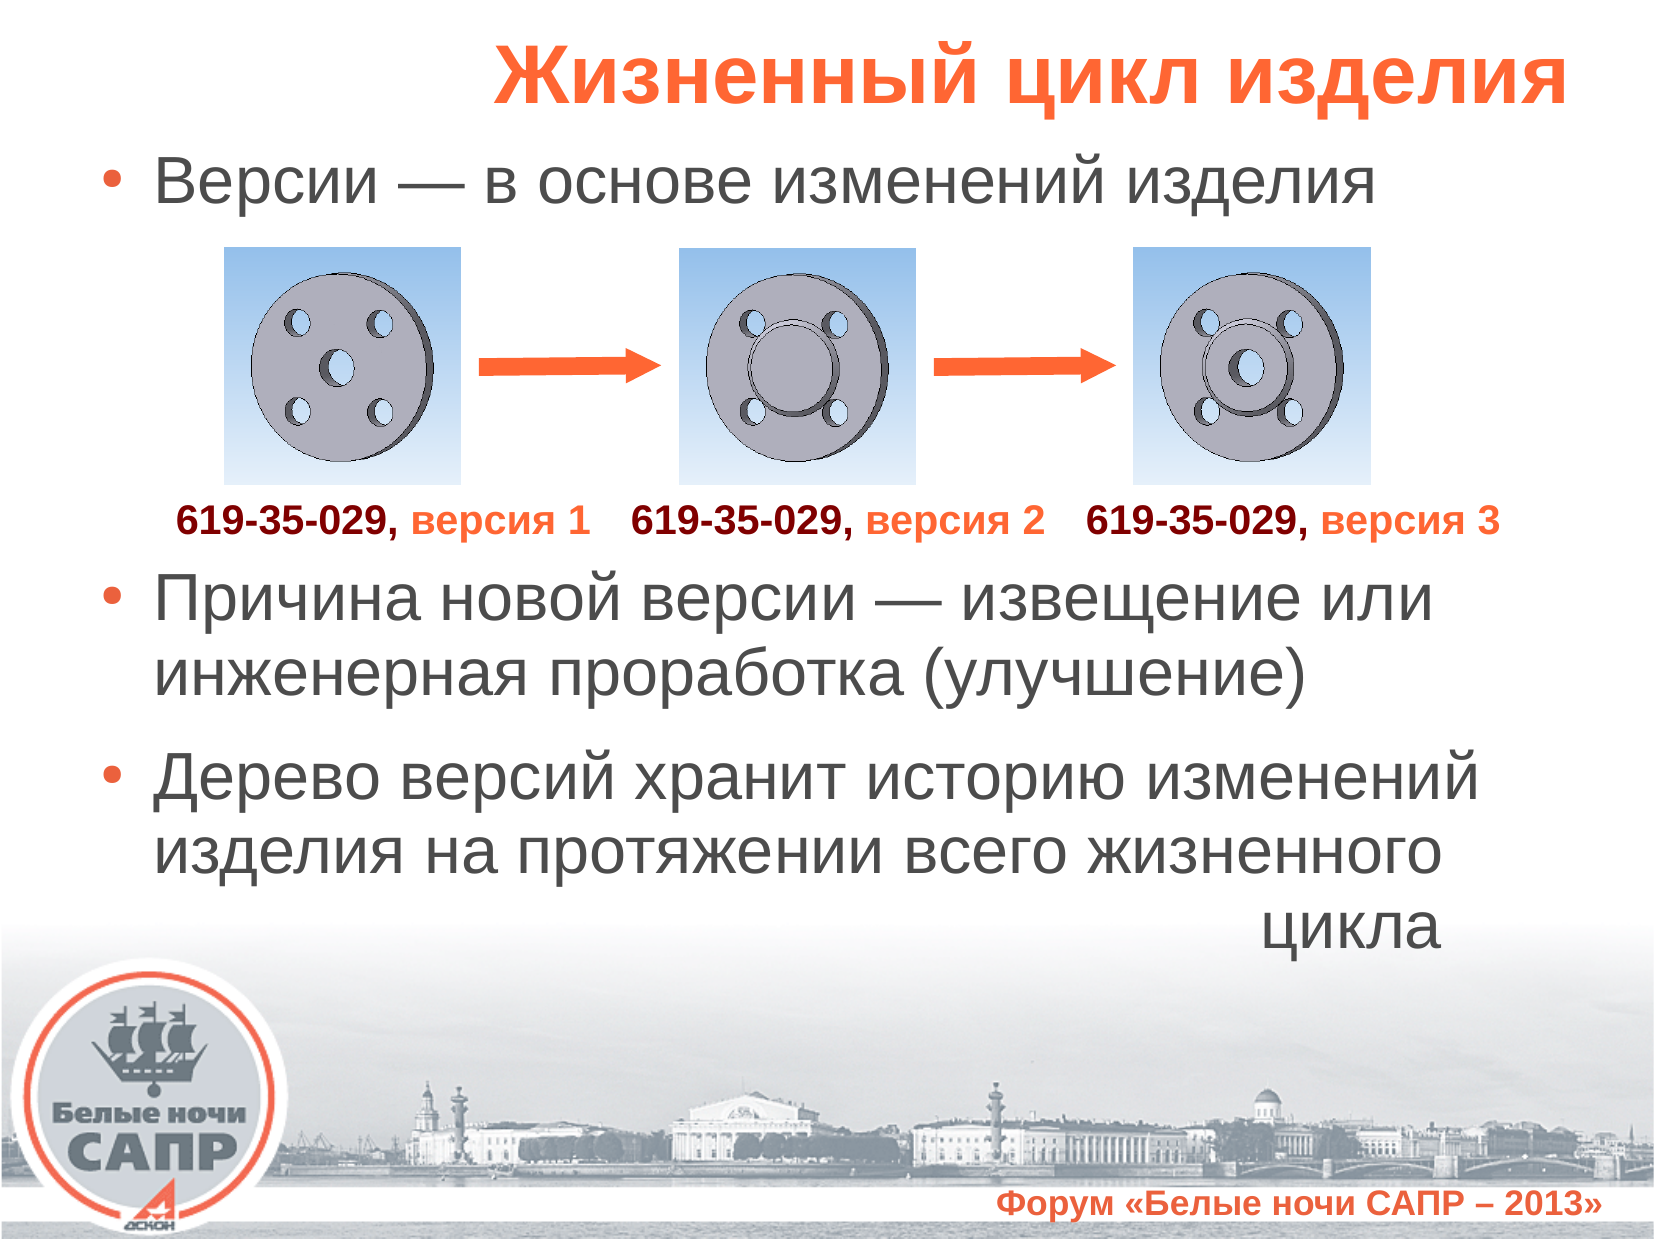

# Жизненный цикл изделия
Версии — в основе изменений изделия
Причина новой версии — извещение или инженерная проработка (улучшение)
Дерево версий хранит историю изменений изделия на протяжении всего жизненного 	 														цикла
619-35-029, версия 1
619-35-029, версия 2
619-35-029, версия 3